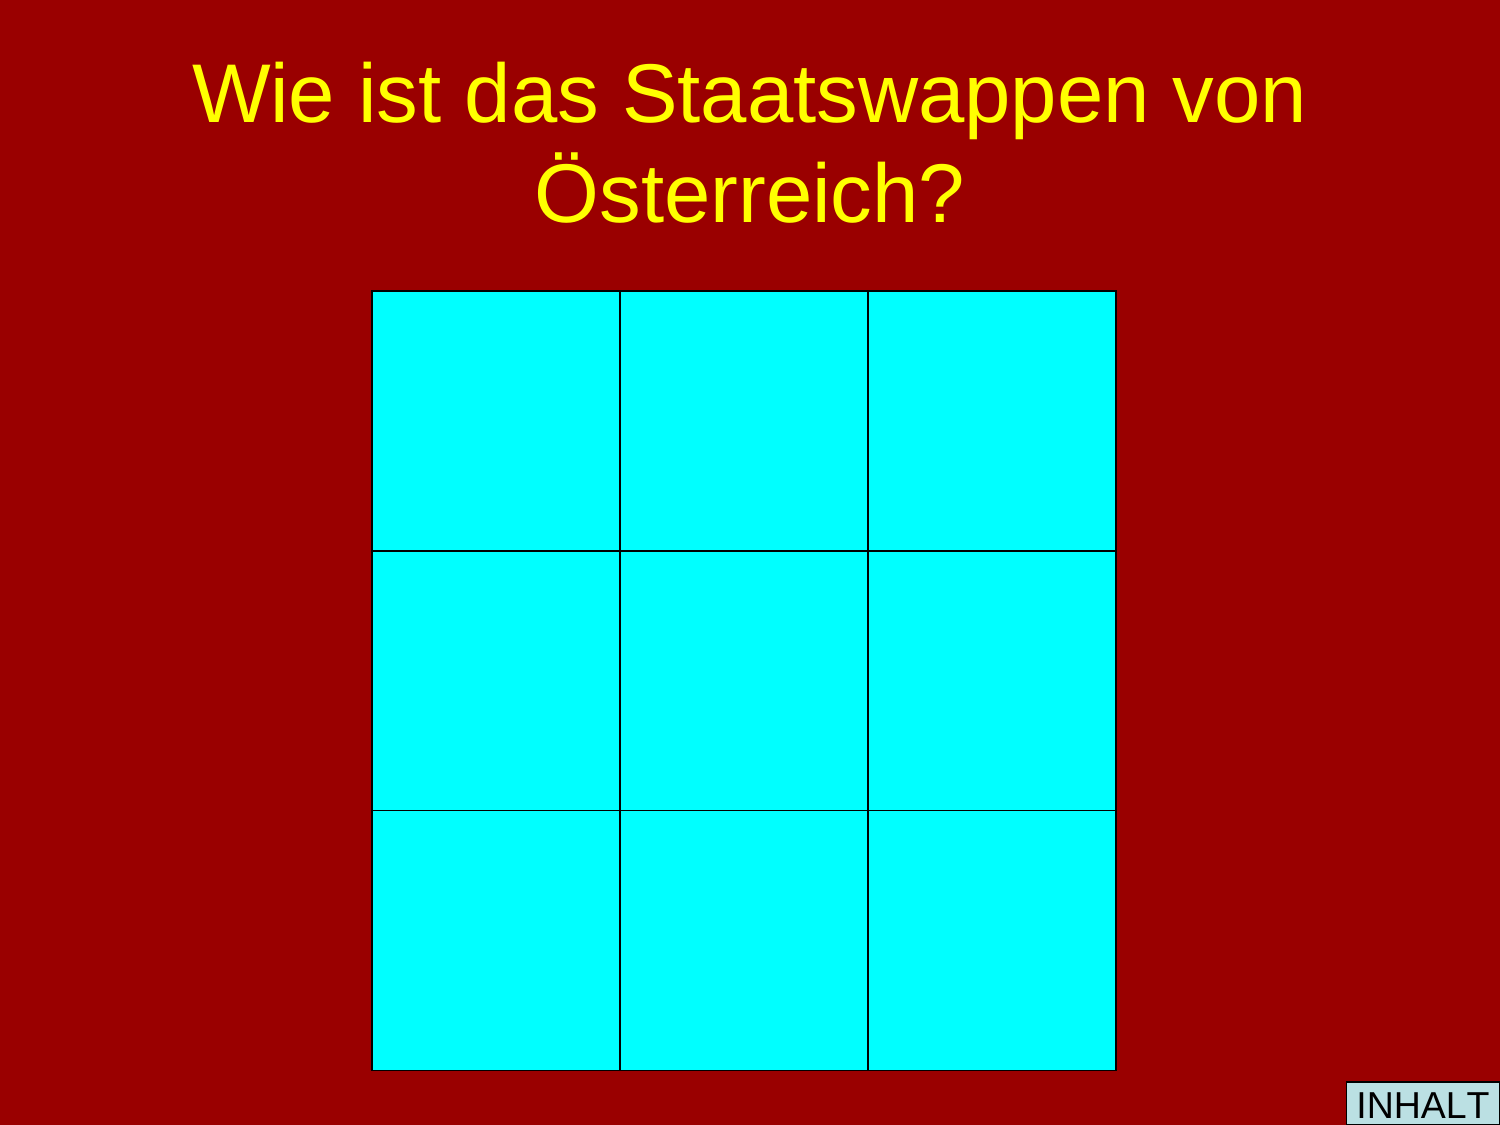

# Wie ist das Staatswappen von Österreich?
INHALT